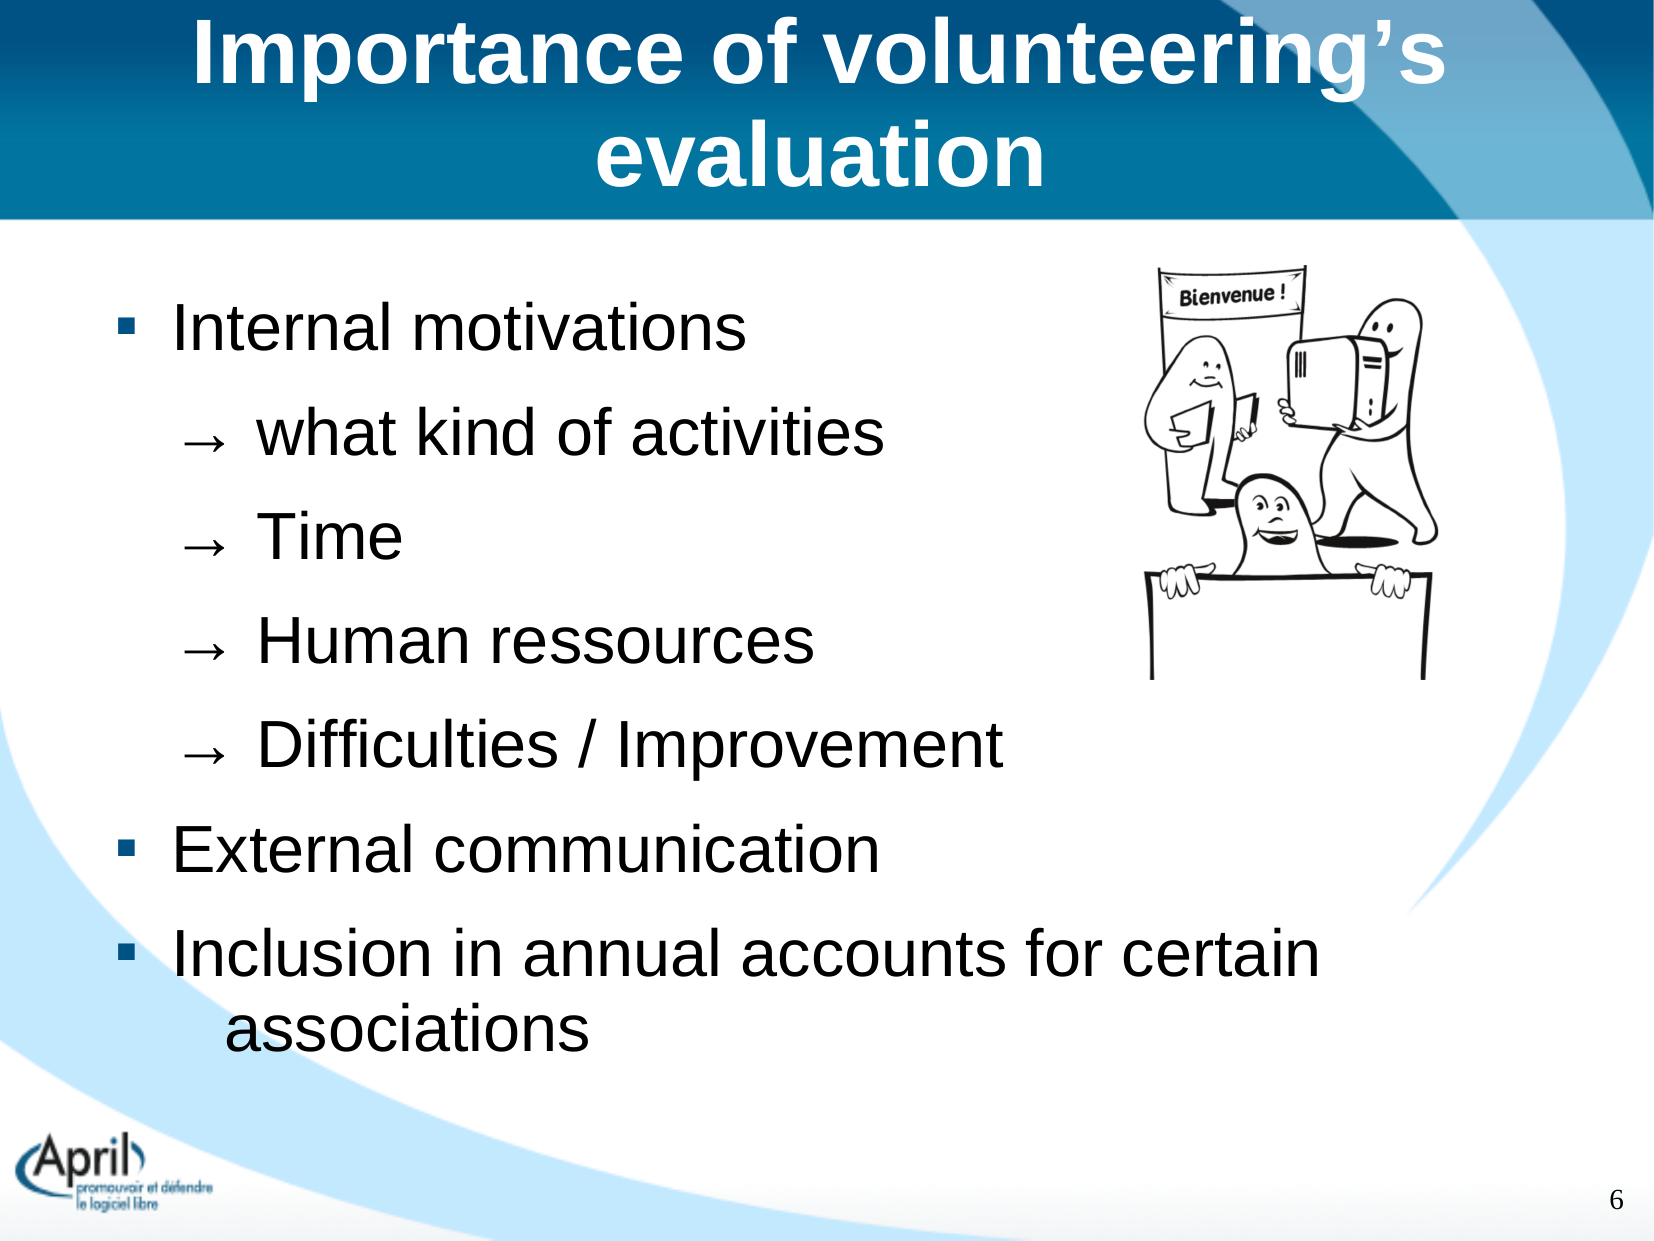

# Importance of volunteering’s evaluation
Internal motivations
→ what kind of activities
→ Time
→ Human ressources
→ Difficulties / Improvement
External communication
Inclusion in annual accounts for certain associations
6